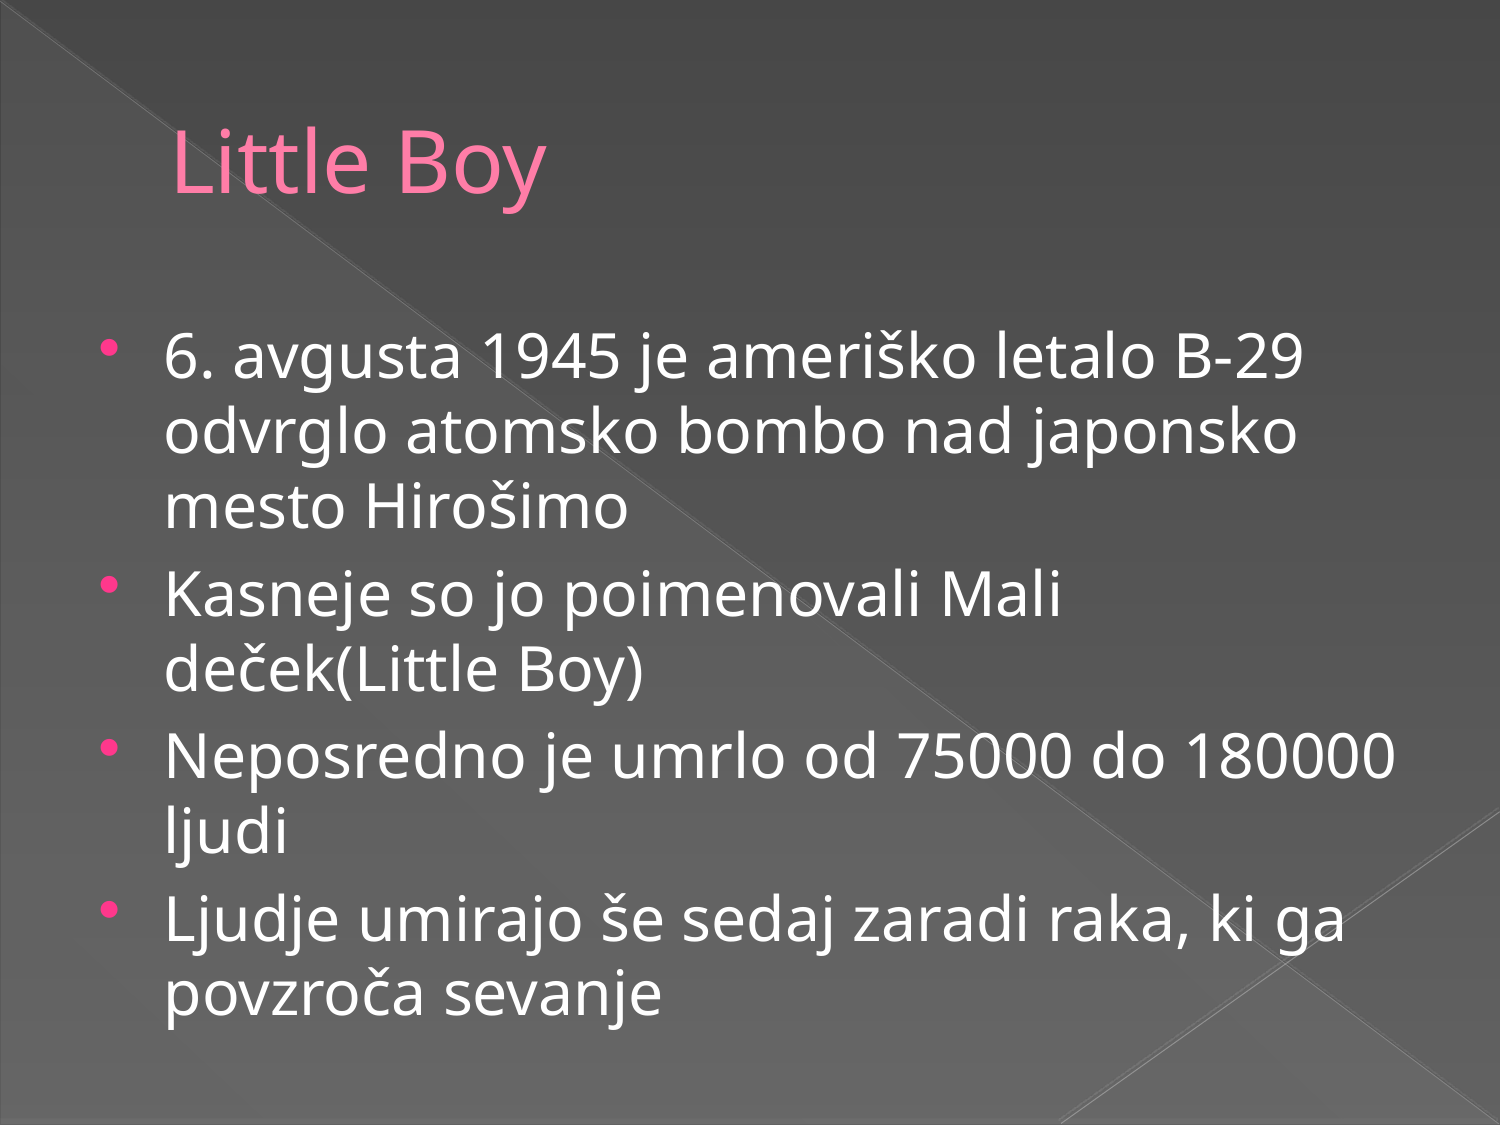

# Little Boy
6. avgusta 1945 je ameriško letalo B-29 odvrglo atomsko bombo nad japonsko mesto Hirošimo
Kasneje so jo poimenovali Mali deček(Little Boy)
Neposredno je umrlo od 75000 do 180000 ljudi
Ljudje umirajo še sedaj zaradi raka, ki ga povzroča sevanje